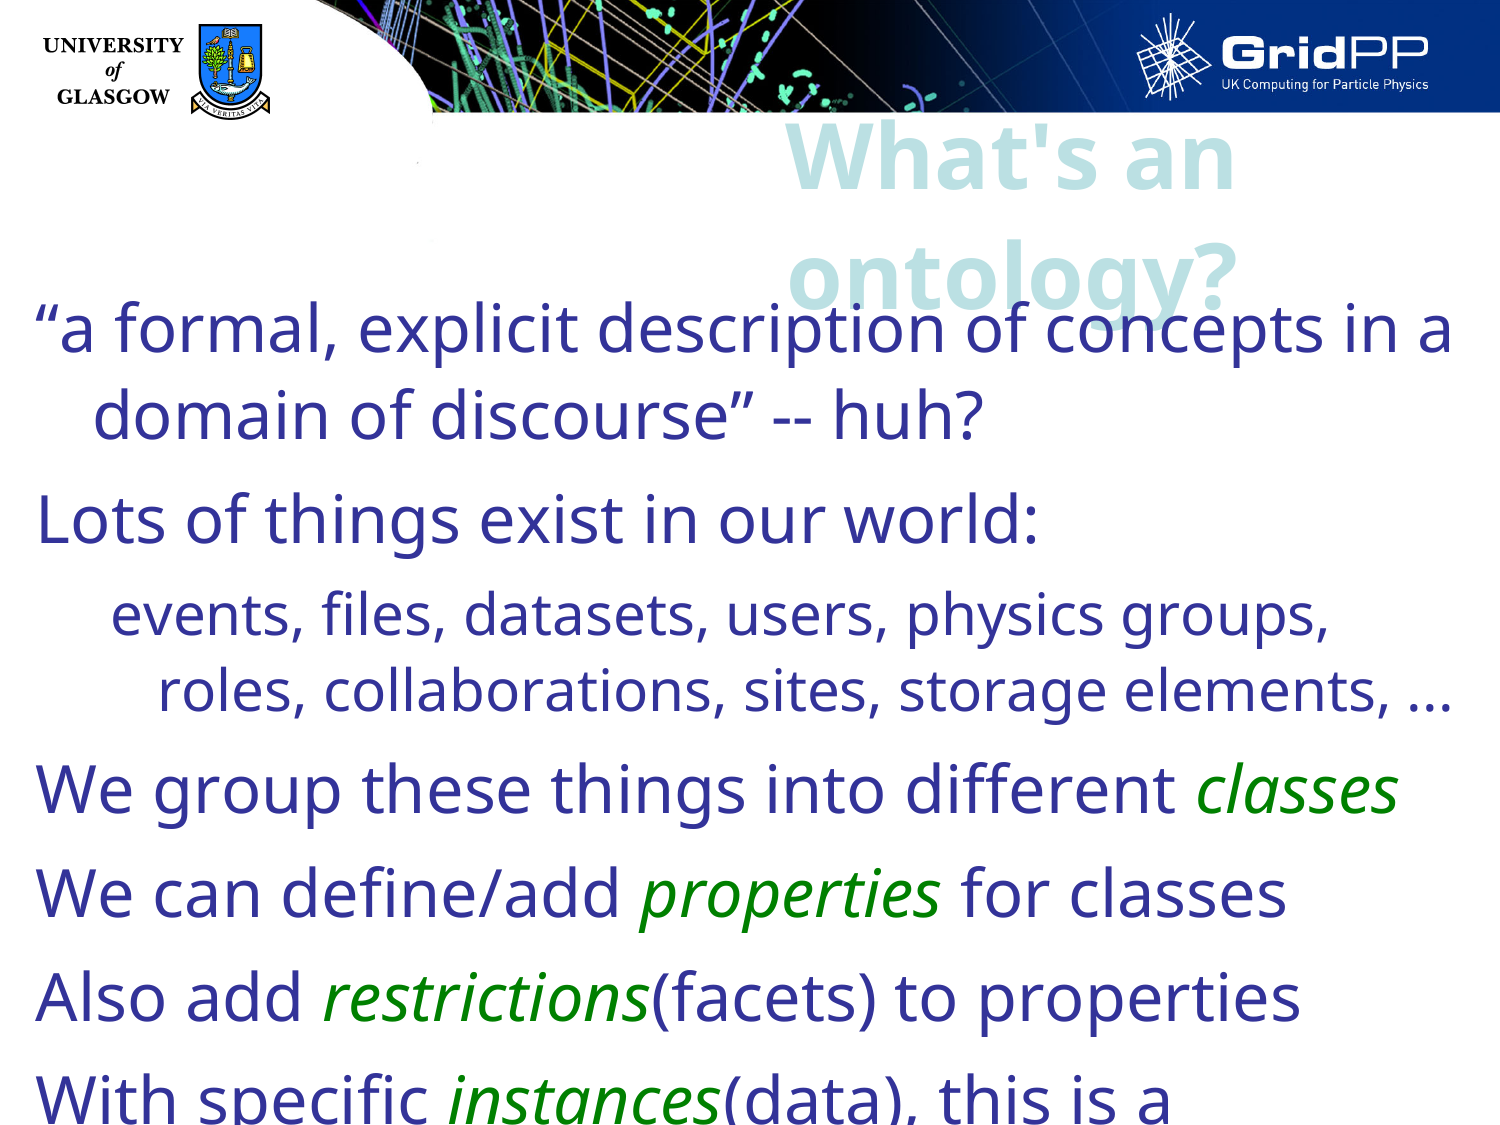

# What's an ontology?
“a formal, explicit description of concepts in a domain of discourse” -- huh?
Lots of things exist in our world:
events, files, datasets, users, physics groups, roles, collaborations, sites, storage elements, ...
We group these things into different classes
We can define/add properties for classes
Also add restrictions(facets) to properties
With specific instances(data), this is a knowledge base